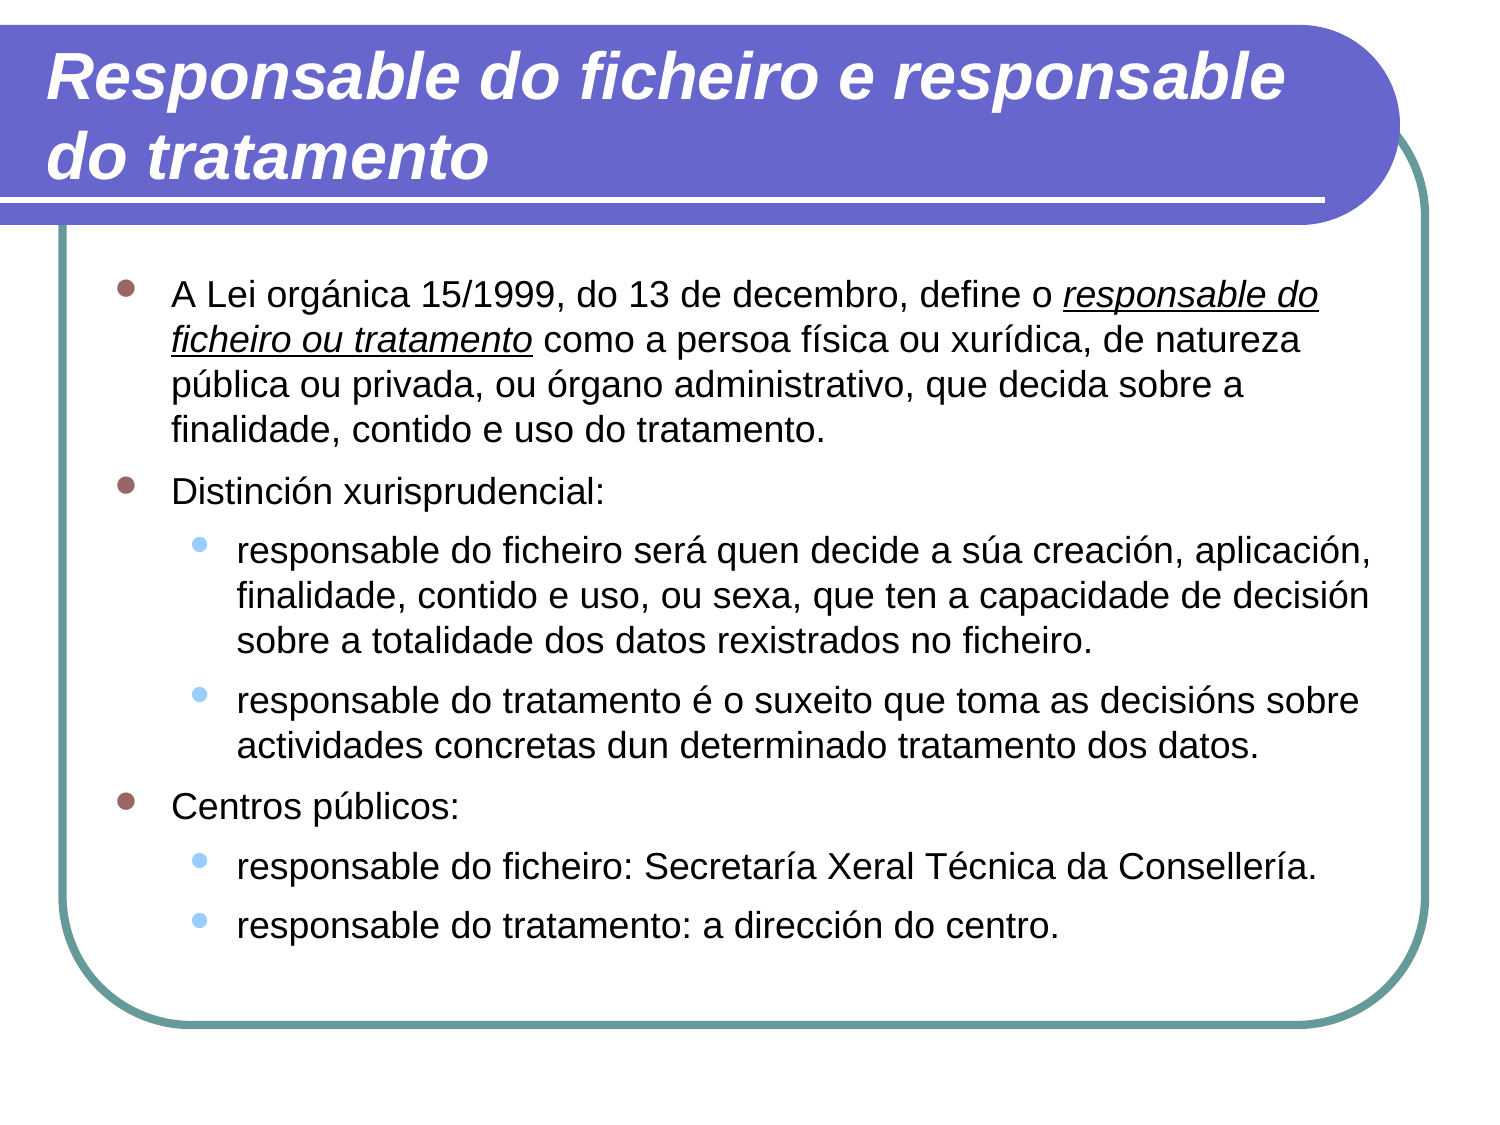

# Responsable do ficheiro e responsable do tratamento
A Lei orgánica 15/1999, do 13 de decembro, define o responsable do ficheiro ou tratamento como a persoa física ou xurídica, de natureza pública ou privada, ou órgano administrativo, que decida sobre a finalidade, contido e uso do tratamento.
Distinción xurisprudencial:
responsable do ficheiro será quen decide a súa creación, aplicación, finalidade, contido e uso, ou sexa, que ten a capacidade de decisión sobre a totalidade dos datos rexistrados no ficheiro.
responsable do tratamento é o suxeito que toma as decisións sobre actividades concretas dun determinado tratamento dos datos.
Centros públicos:
responsable do ficheiro: Secretaría Xeral Técnica da Consellería.
responsable do tratamento: a dirección do centro.